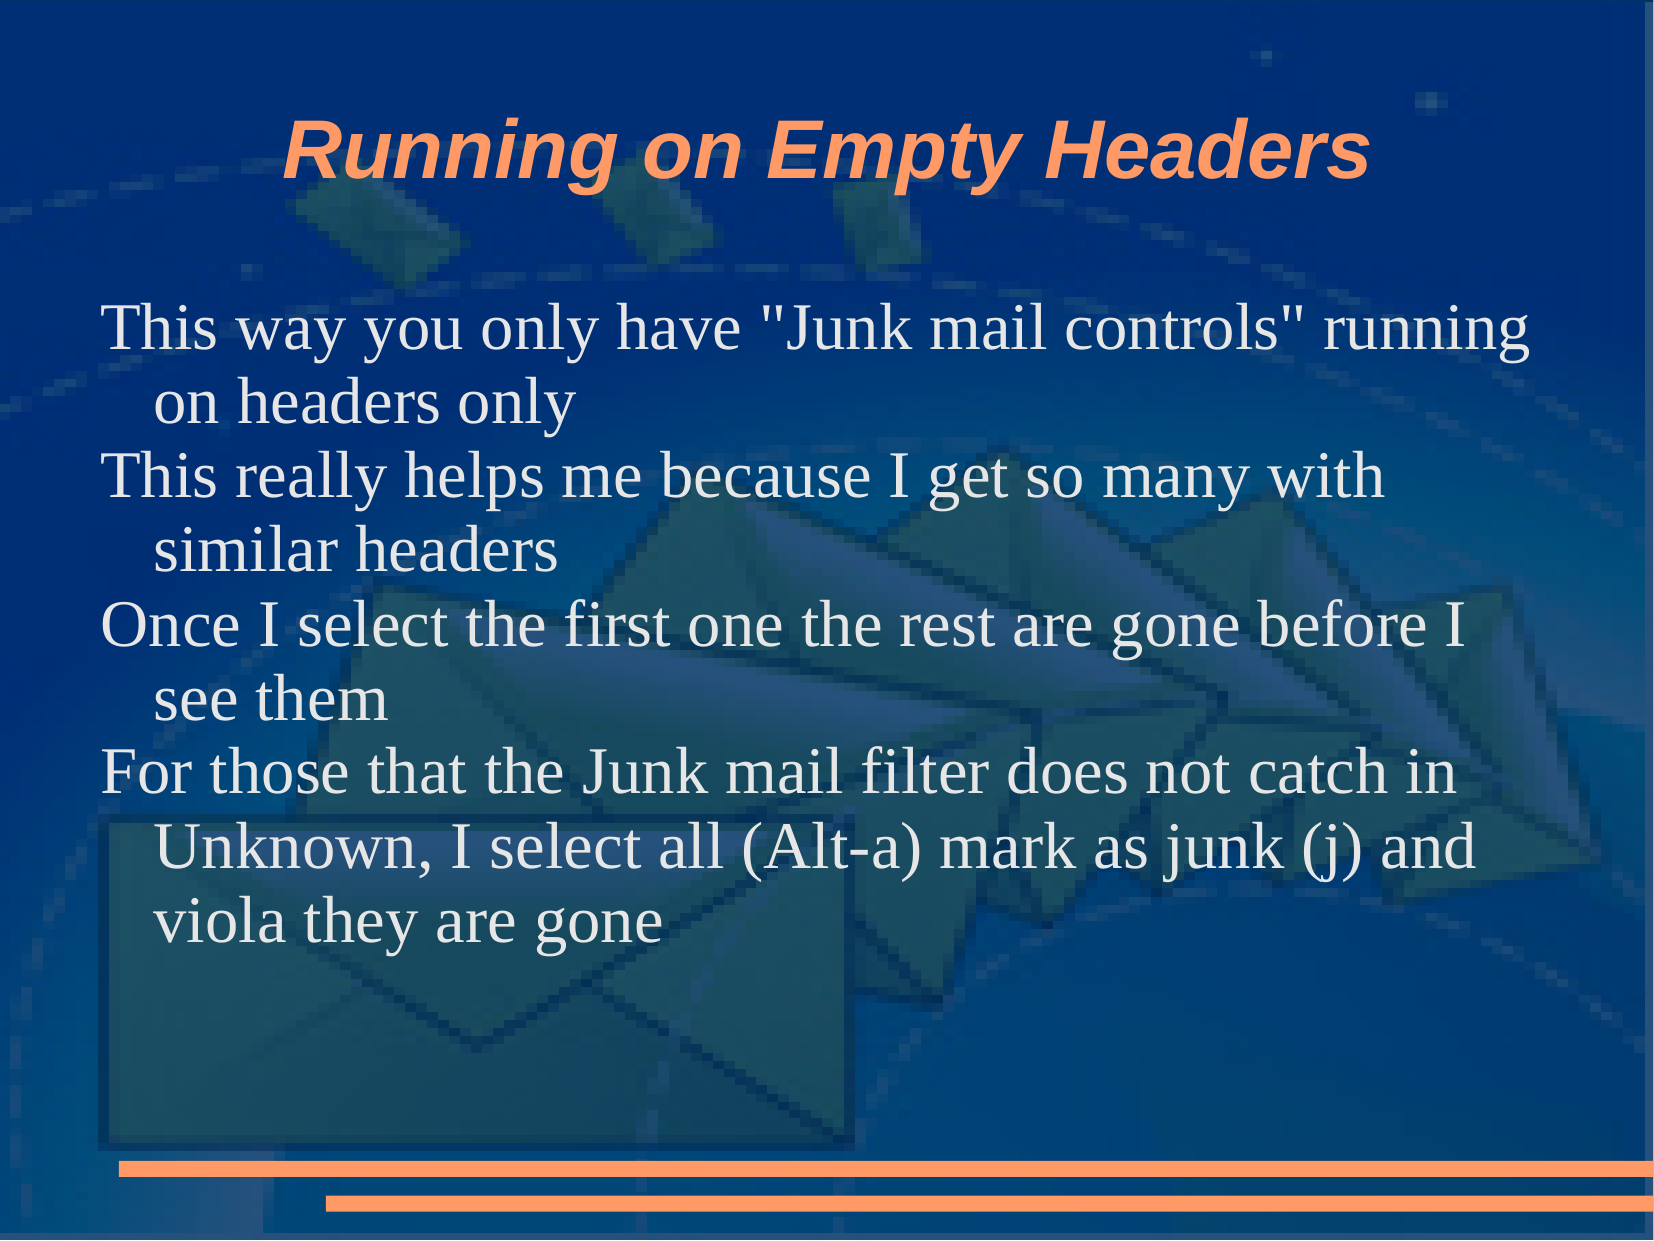

# Running on Empty Headers
This way you only have "Junk mail controls" running on headers only
This really helps me because I get so many with similar headers
Once I select the first one the rest are gone before I see them
For those that the Junk mail filter does not catch in Unknown, I select all (Alt-a) mark as junk (j) and viola they are gone